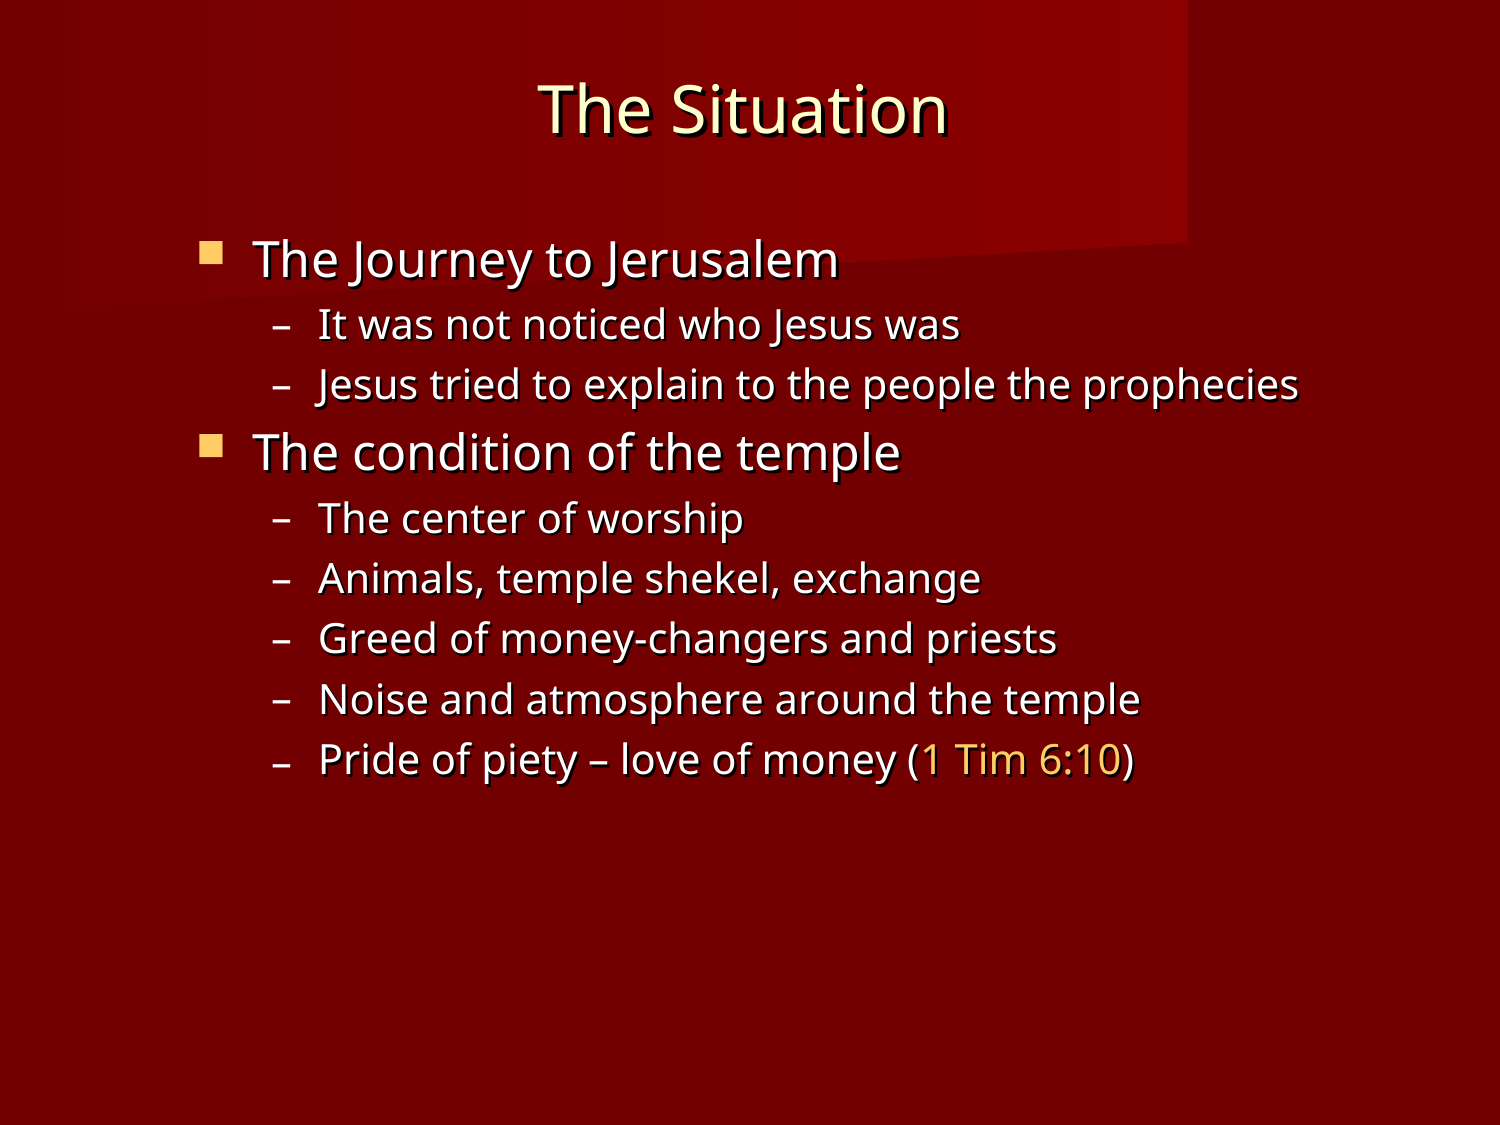

# The Situation
The Journey to Jerusalem
It was not noticed who Jesus was
Jesus tried to explain to the people the prophecies
The condition of the temple
The center of worship
Animals, temple shekel, exchange
Greed of money-changers and priests
Noise and atmosphere around the temple
Pride of piety – love of money (1 Tim 6:10)